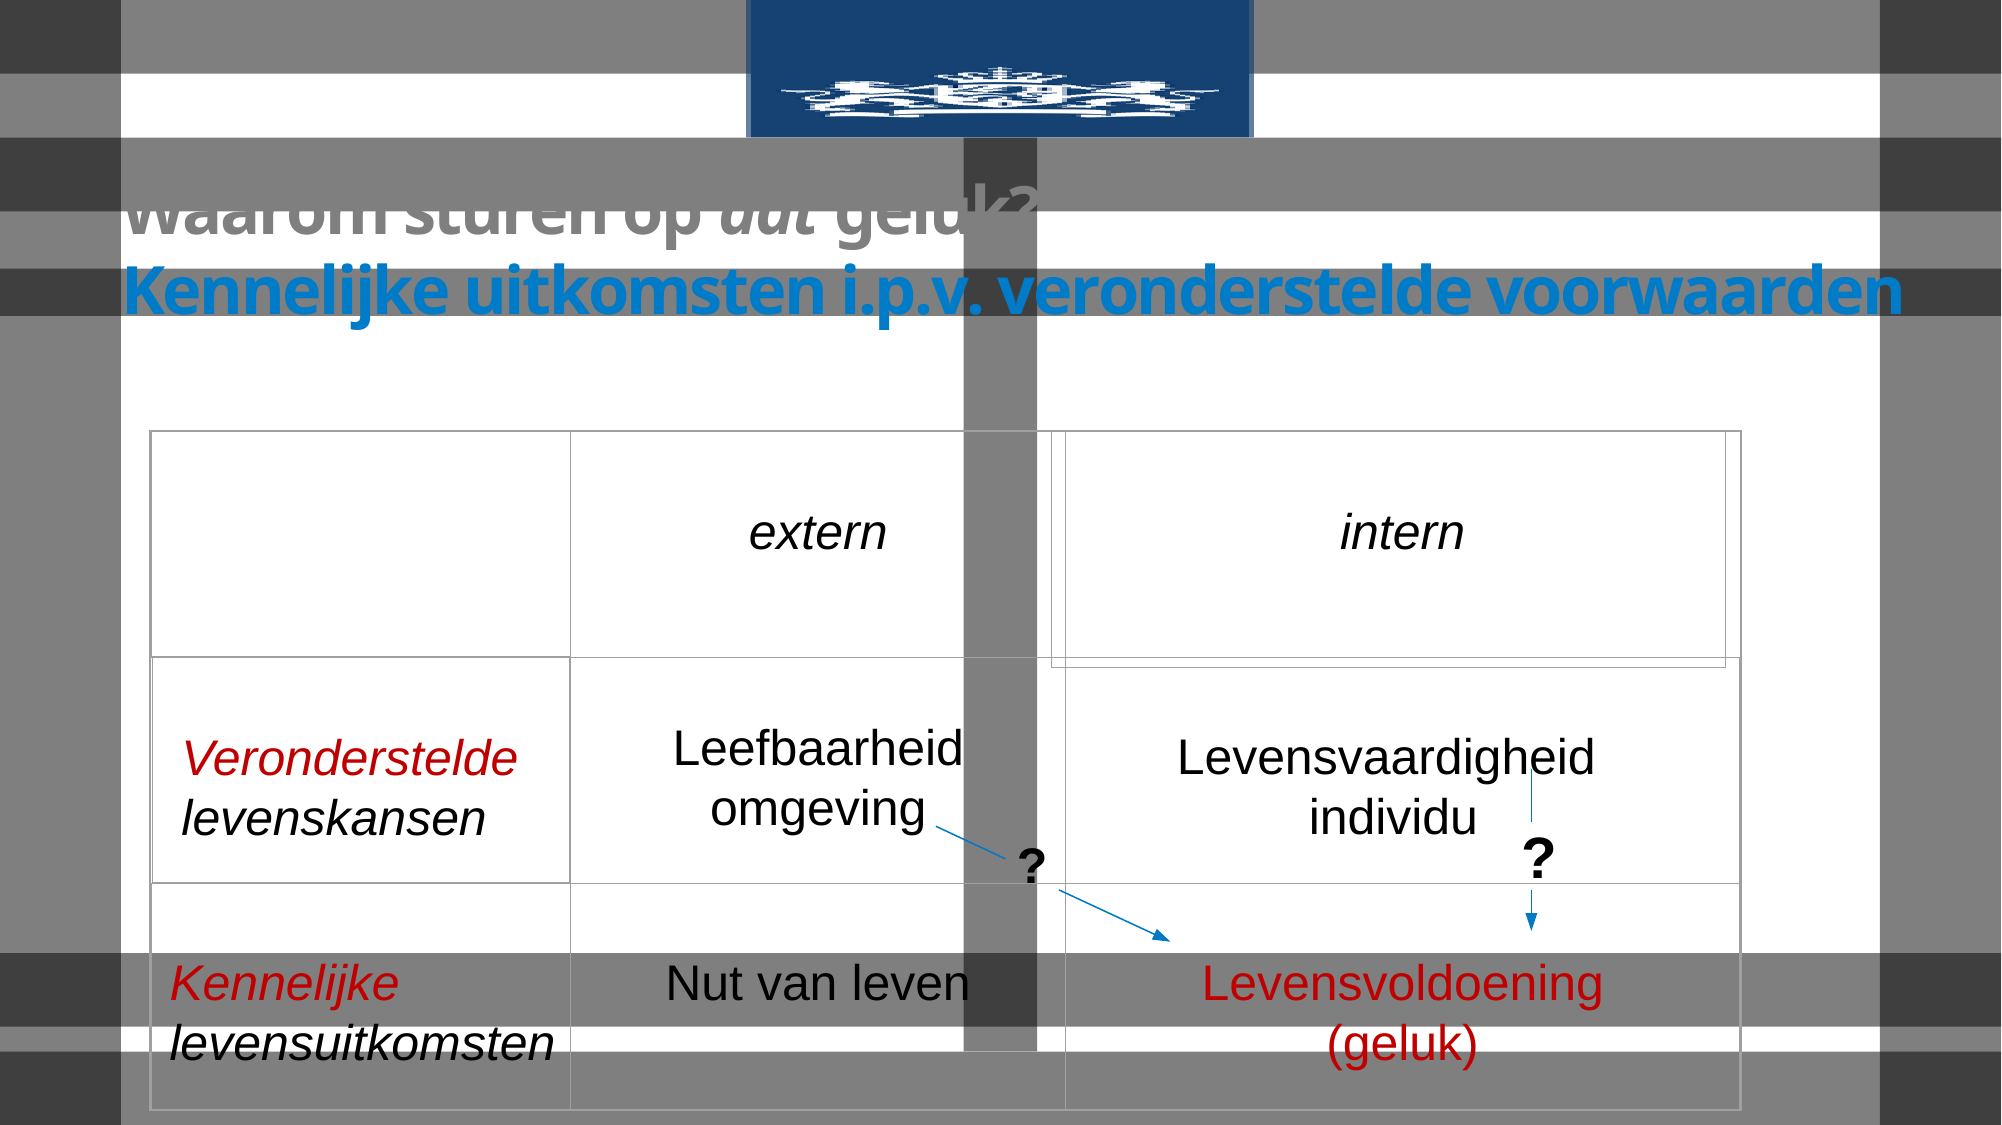

# Waarom sturen op dat geluk? Kennelijke uitkomsten i.p.v. veronderstelde voorwaarden
intern
extern
Veronderstelde
levenskansen
Levensvaardigheid
 individu
Leefbaarheid omgeving
Kennelijke
levensuitkomsten
Nut van leven
Levensvoldoening
(geluk)
?
?
Prof. dr. Ruut Veenhoven
 - X